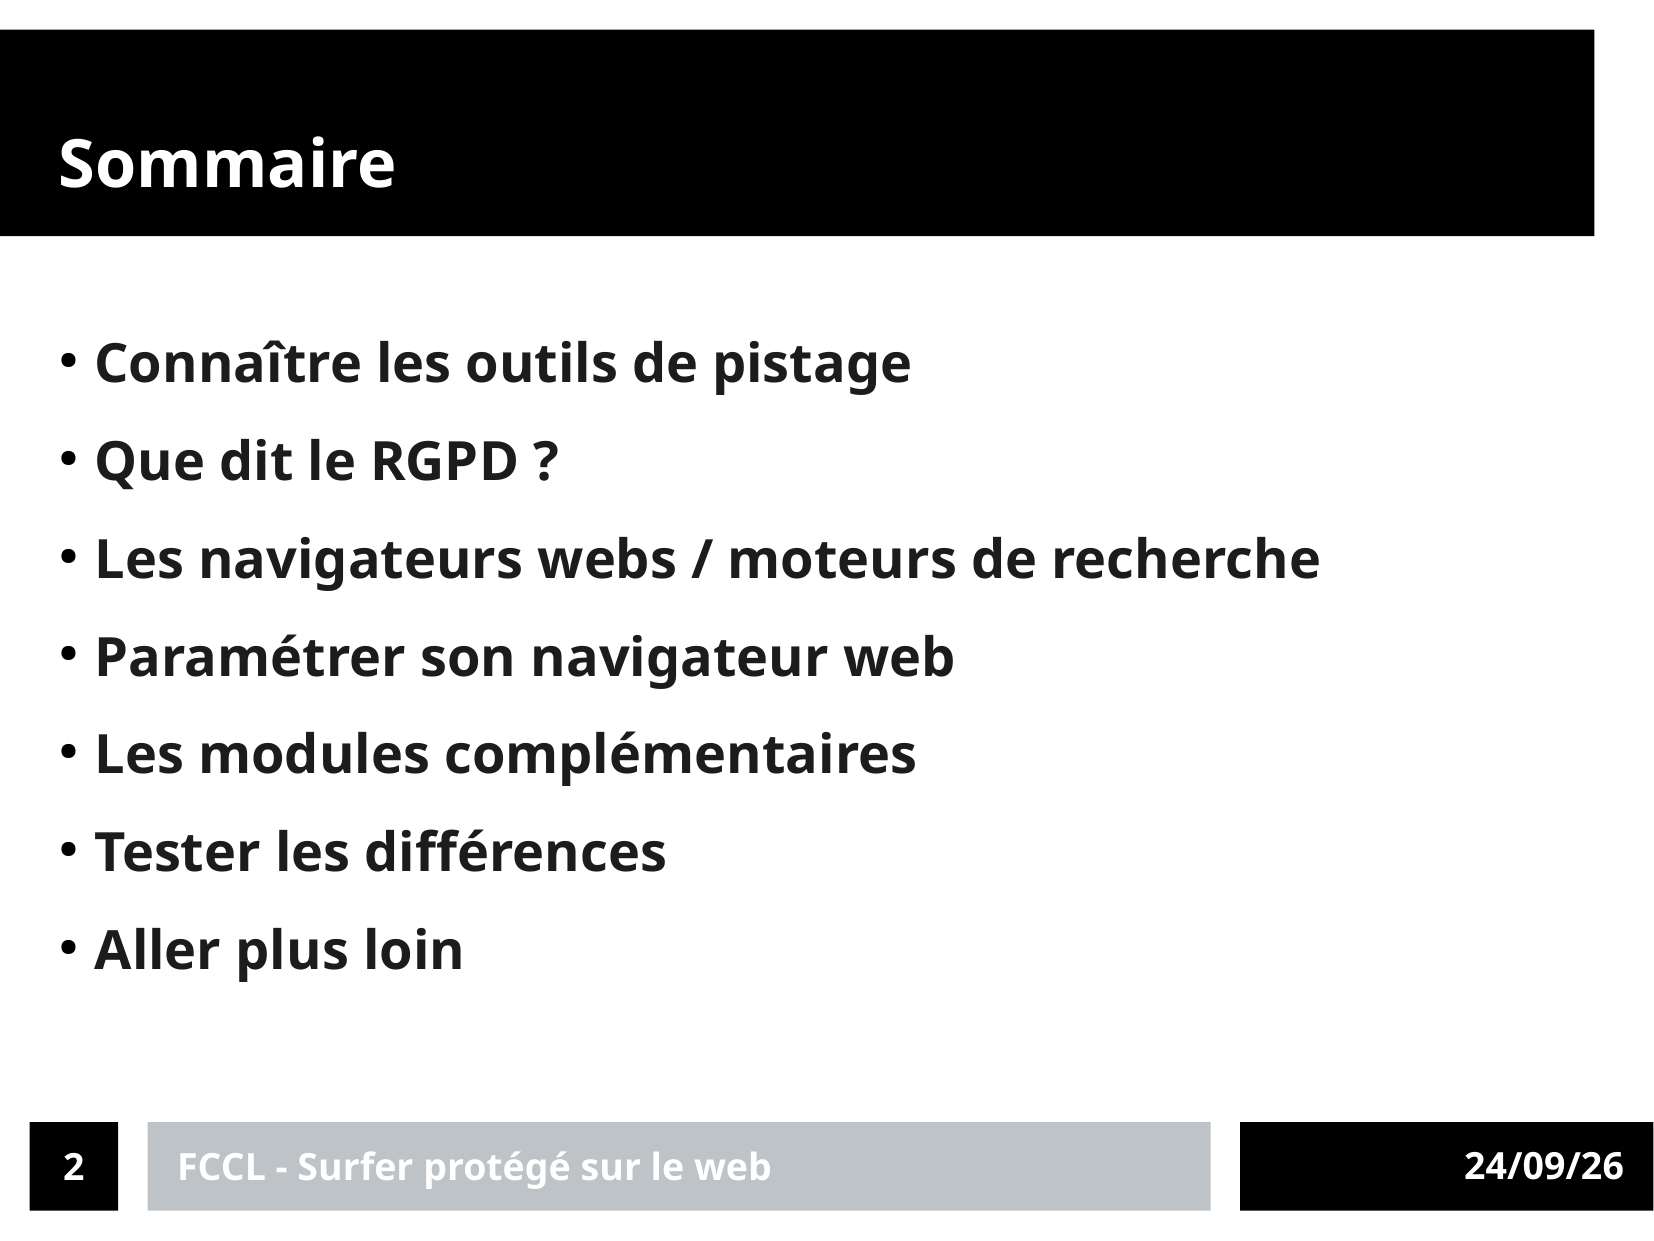

# Sommaire
Connaître les outils de pistage
Que dit le RGPD ?
Les navigateurs webs / moteurs de recherche
Paramétrer son navigateur web
Les modules complémentaires
Tester les différences
Aller plus loin
2
FCCL - Surfer protégé sur le web